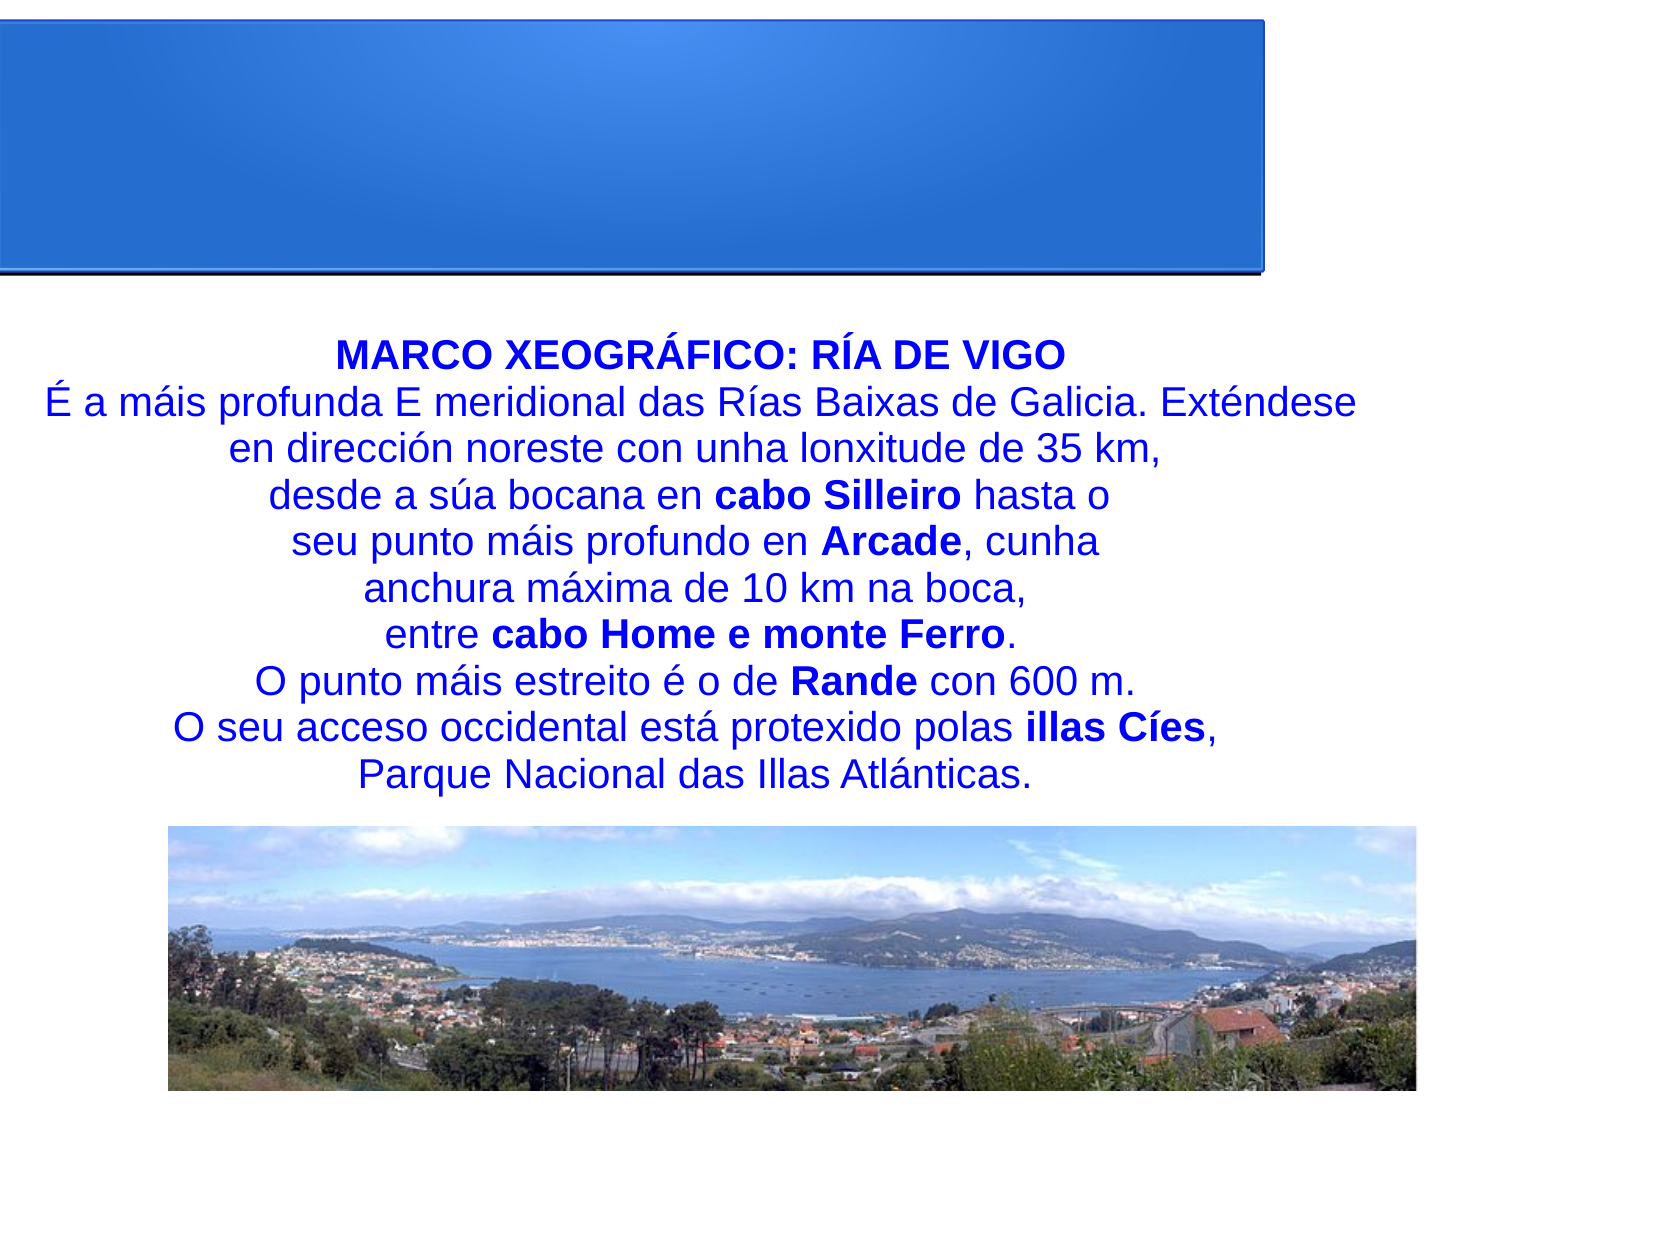

MARCO XEOGRÁFICO: RÍA DE VIGO
É a máis profunda E meridional das Rías Baixas de Galicia. Exténdese
en dirección noreste con unha lonxitude de 35 km,
desde a súa bocana en cabo Silleiro hasta o
seu punto máis profundo en Arcade, cunha
anchura máxima de 10 km na boca,
entre cabo Home e monte Ferro.
O punto máis estreito é o de Rande con 600 m.
O seu acceso occidental está protexido polas illas Cíes,
Parque Nacional das Illas Atlánticas.